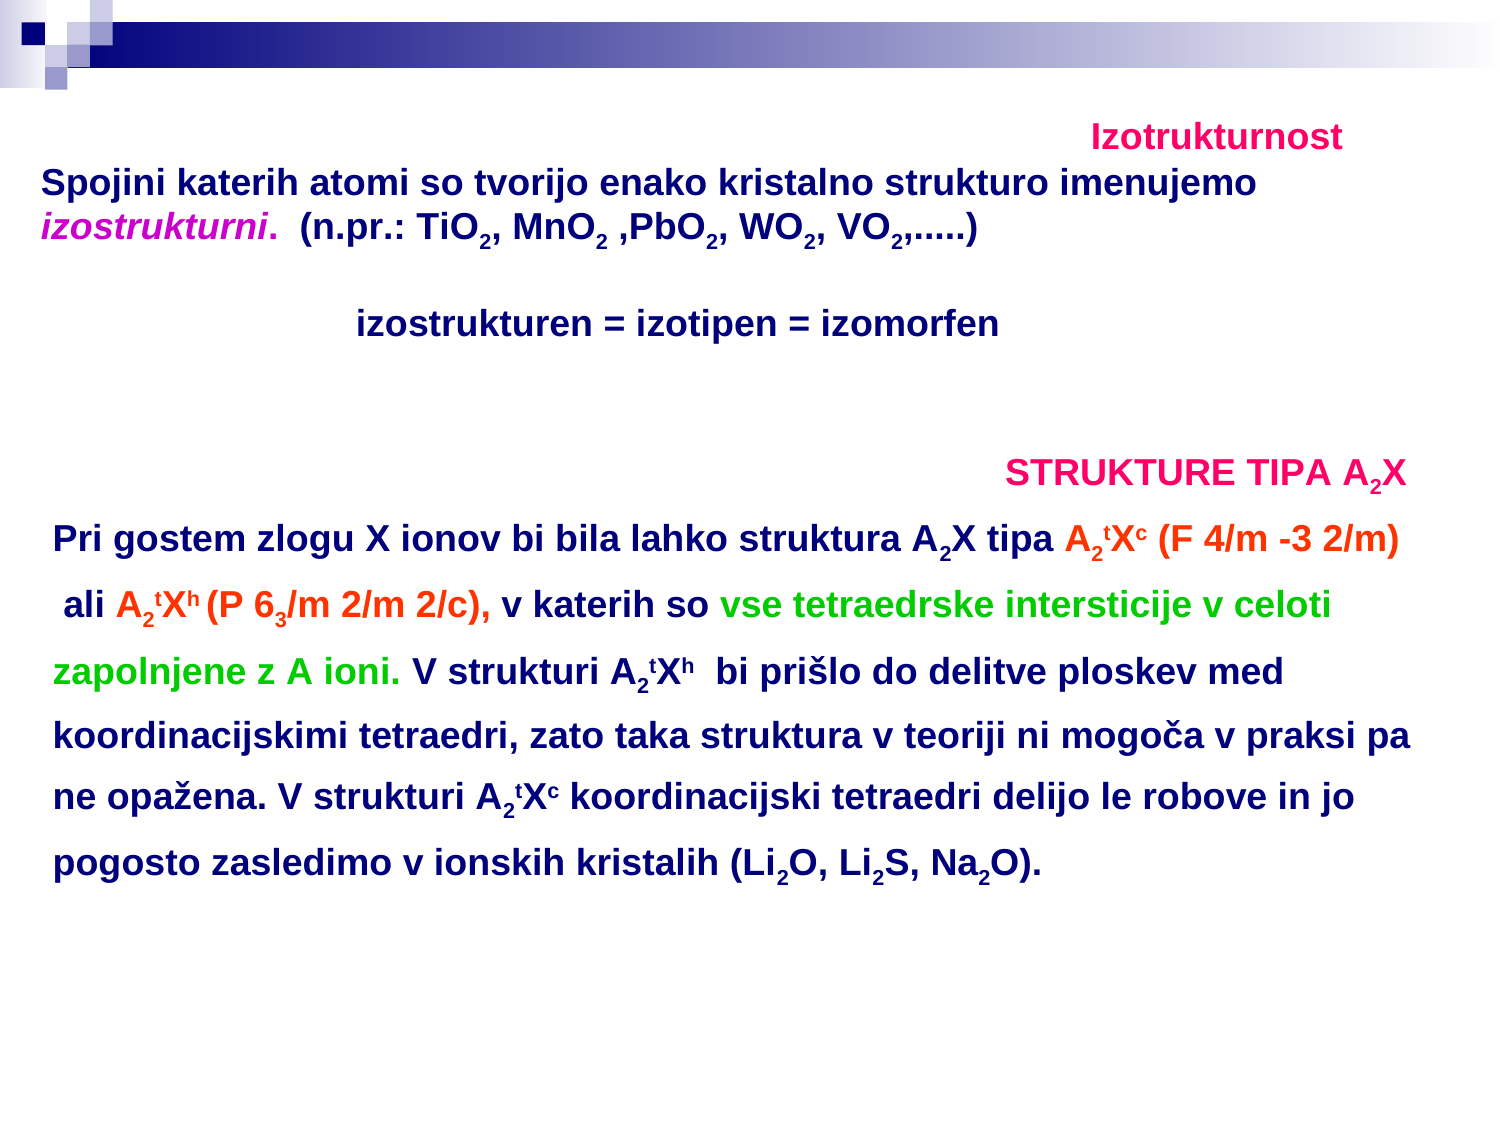

Izotrukturnost
Spojini katerih atomi so tvorijo enako kristalno strukturo imenujemo
izostrukturni. (n.pr.: TiO2, MnO2 ,PbO2, WO2, VO2,.....)
 izostrukturen = izotipen = izomorfen
						 STRUKTURE TIPA A2X
Pri gostem zlogu X ionov bi bila lahko struktura A2X tipa A2tXc (F 4/m -3 2/m)
 ali A2tXh (P 63/m 2/m 2/c), v katerih so vse tetraedrske intersticije v celoti
zapolnjene z A ioni. V strukturi A2tXh bi prišlo do delitve ploskev med
koordinacijskimi tetraedri, zato taka struktura v teoriji ni mogoča v praksi pa
ne opažena. V strukturi A2tXc koordinacijski tetraedri delijo le robove in jo
pogosto zasledimo v ionskih kristalih (Li2O, Li2S, Na2O).